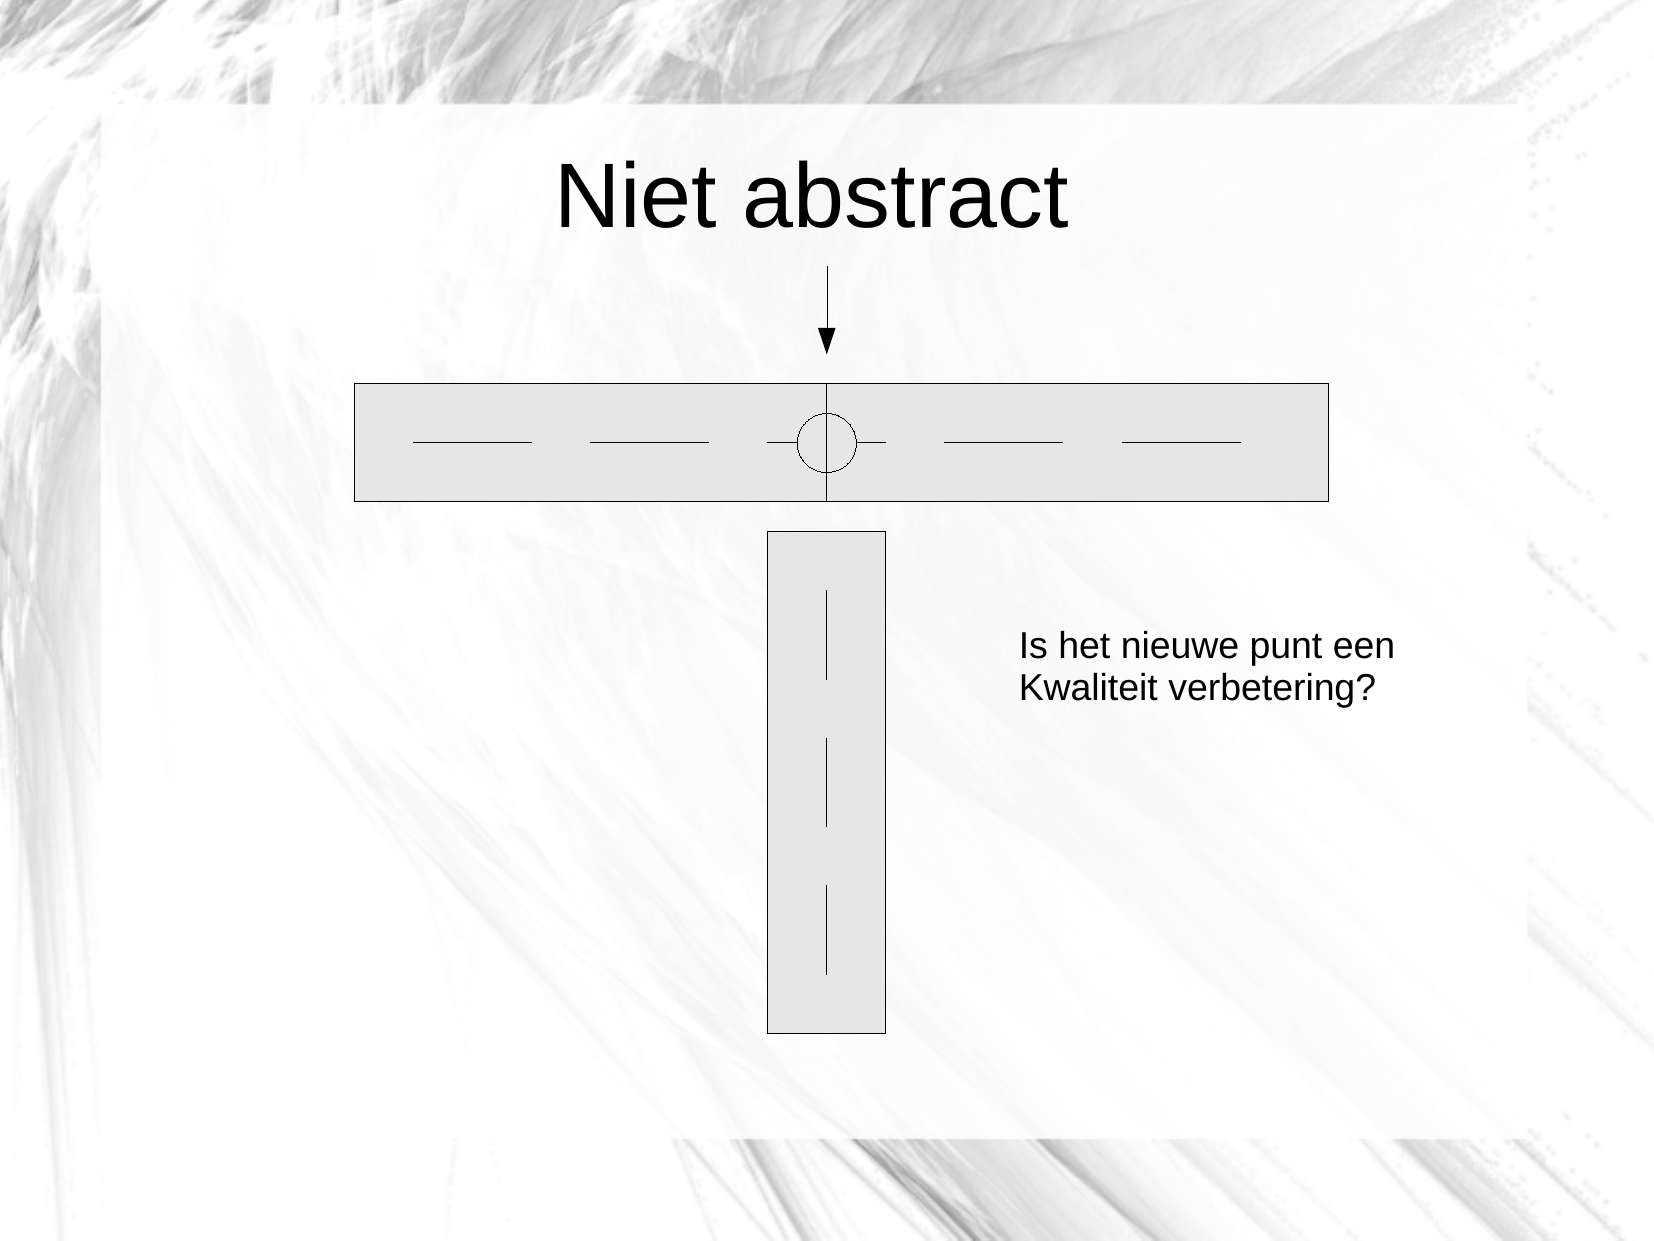

# Niet abstract
Is het nieuwe punt een
Kwaliteit verbetering?